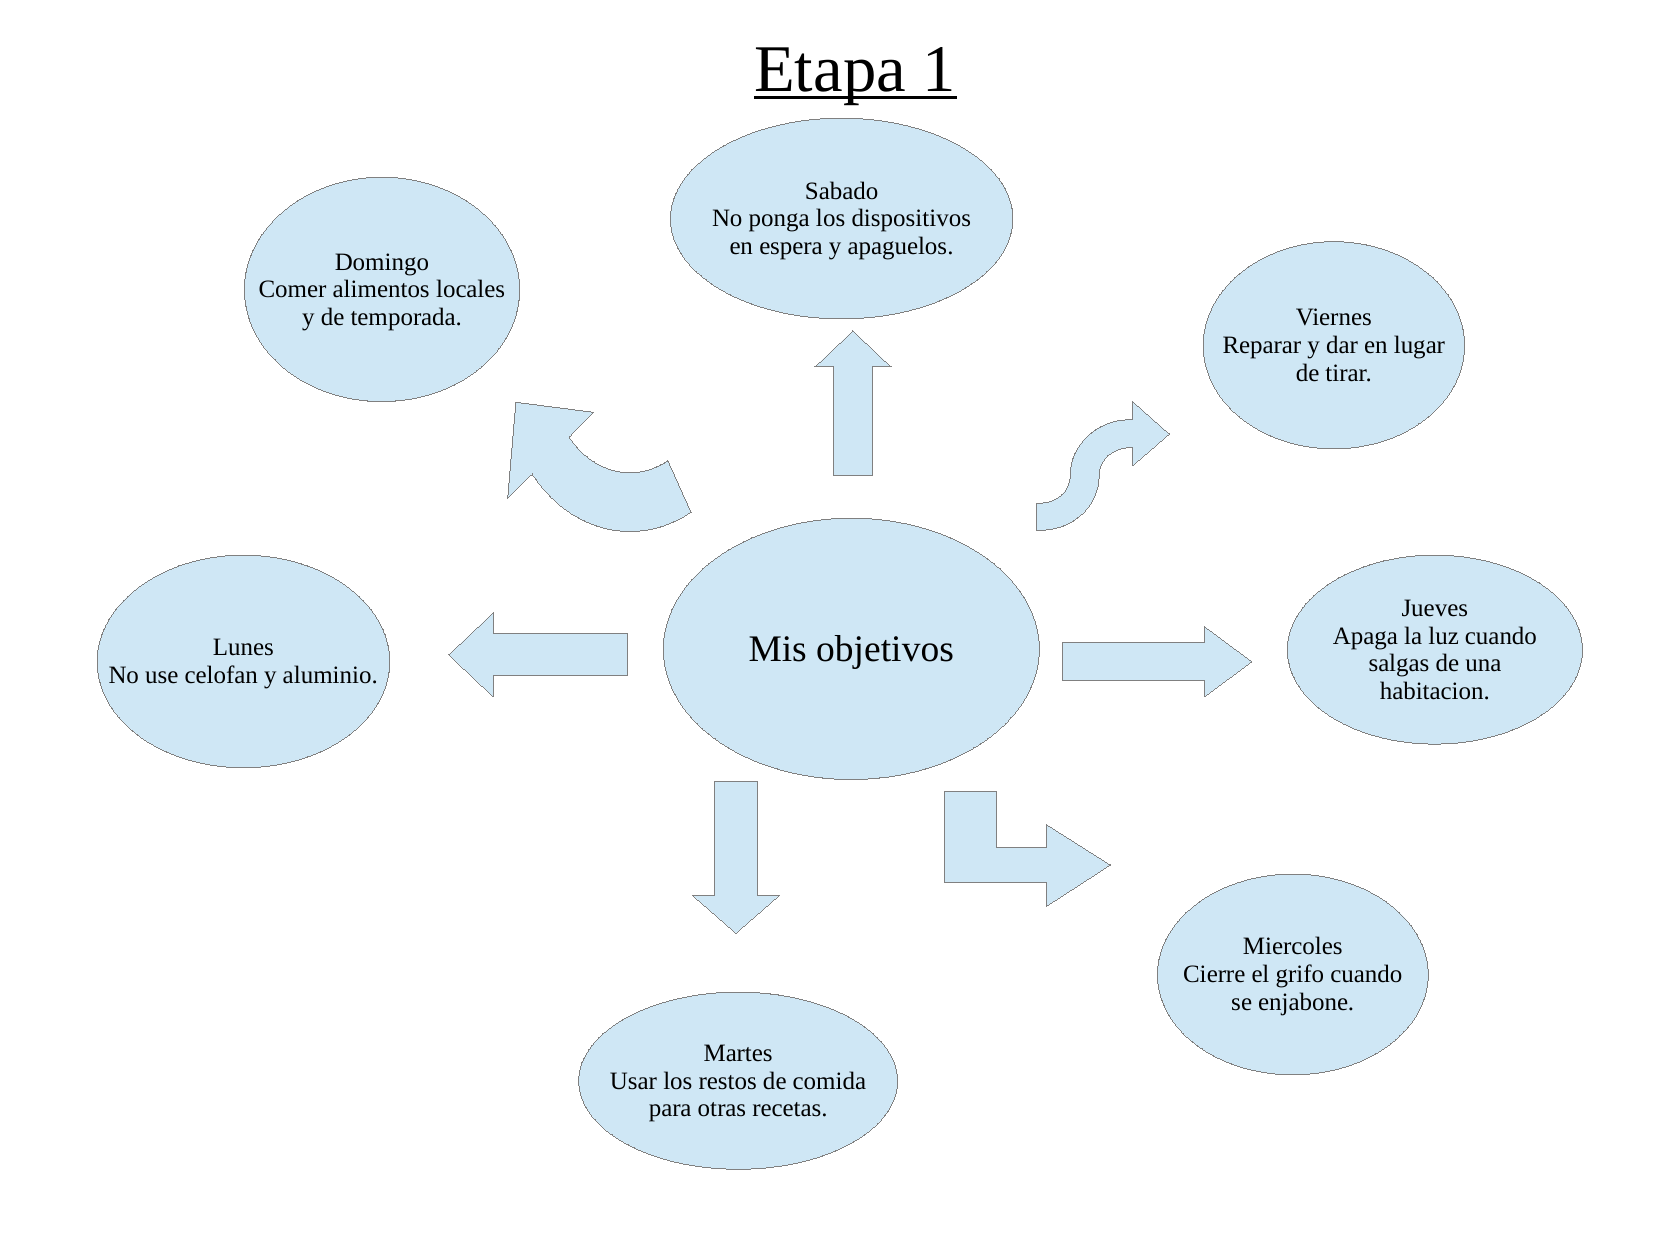

Etapa 1
#
Sabado
No ponga los dispositivos
en espera y apaguelos.
Domingo
Comer alimentos locales
y de temporada.
Viernes
Reparar y dar en lugar
de tirar.
Mis objetivos
Lunes
No use celofan y aluminio.
Jueves
Apaga la luz cuando
salgas de una
habitacion.
Miercoles
Cierre el grifo cuando
se enjabone.
Martes
Usar los restos de comida
para otras recetas.